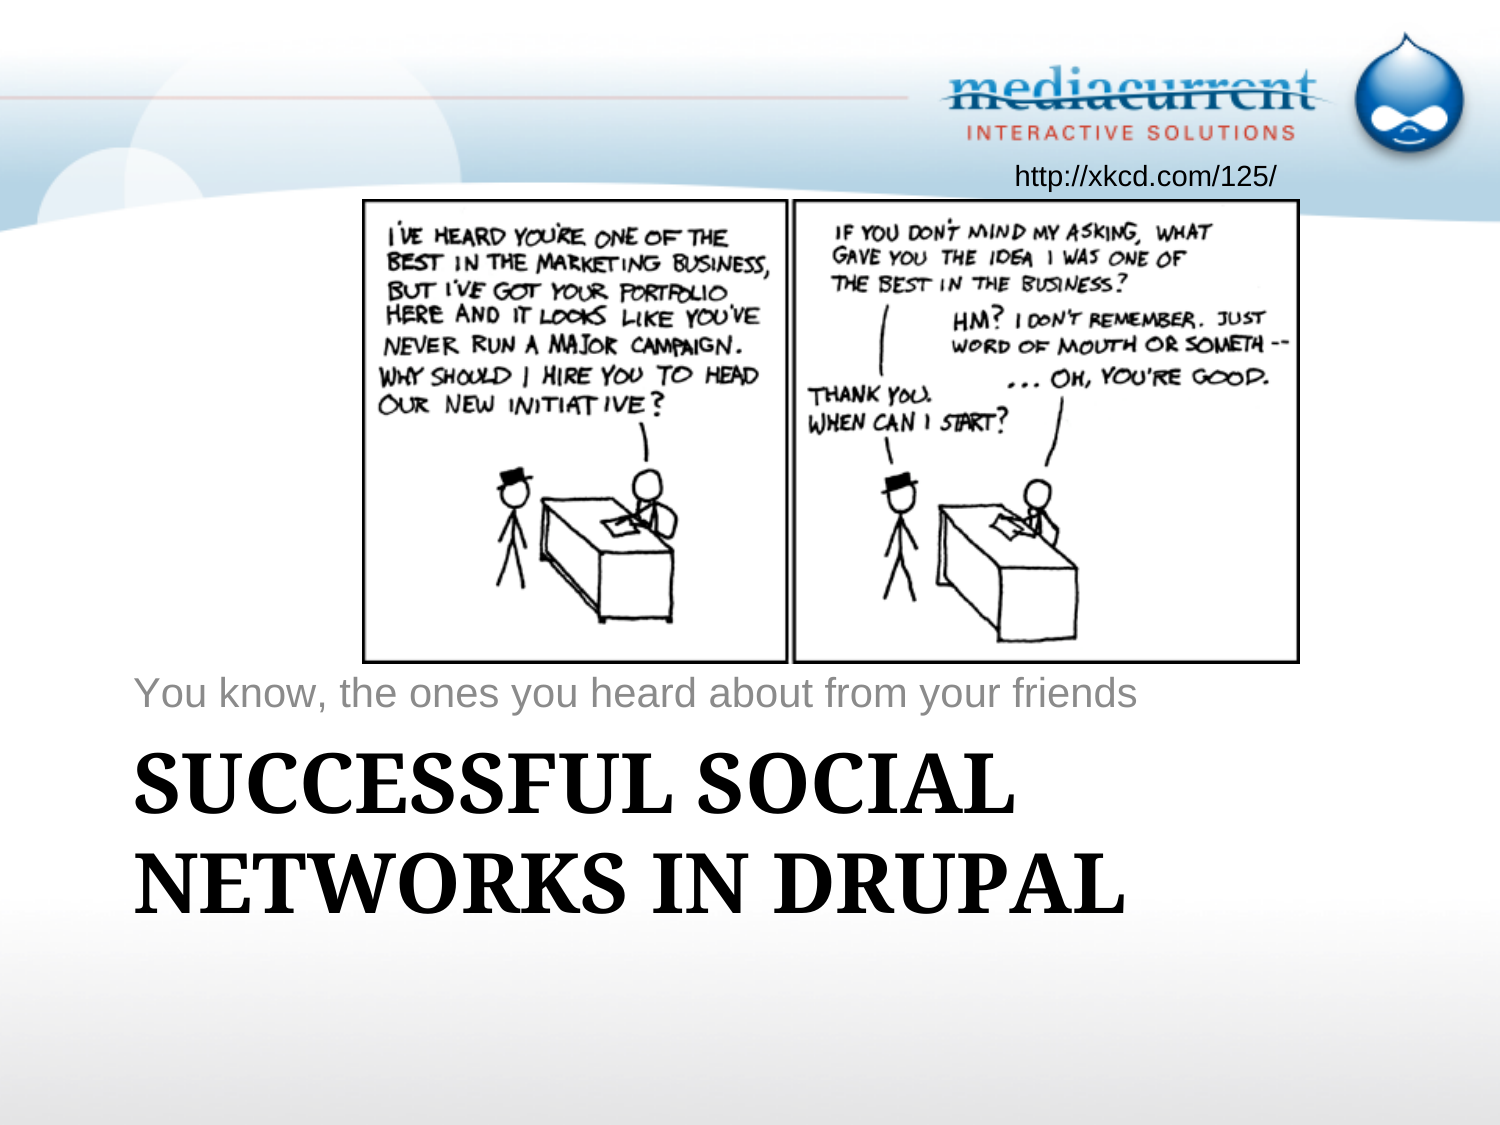

http://xkcd.com/125/
You know, the ones you heard about from your friends
# Successful social networks in drupal